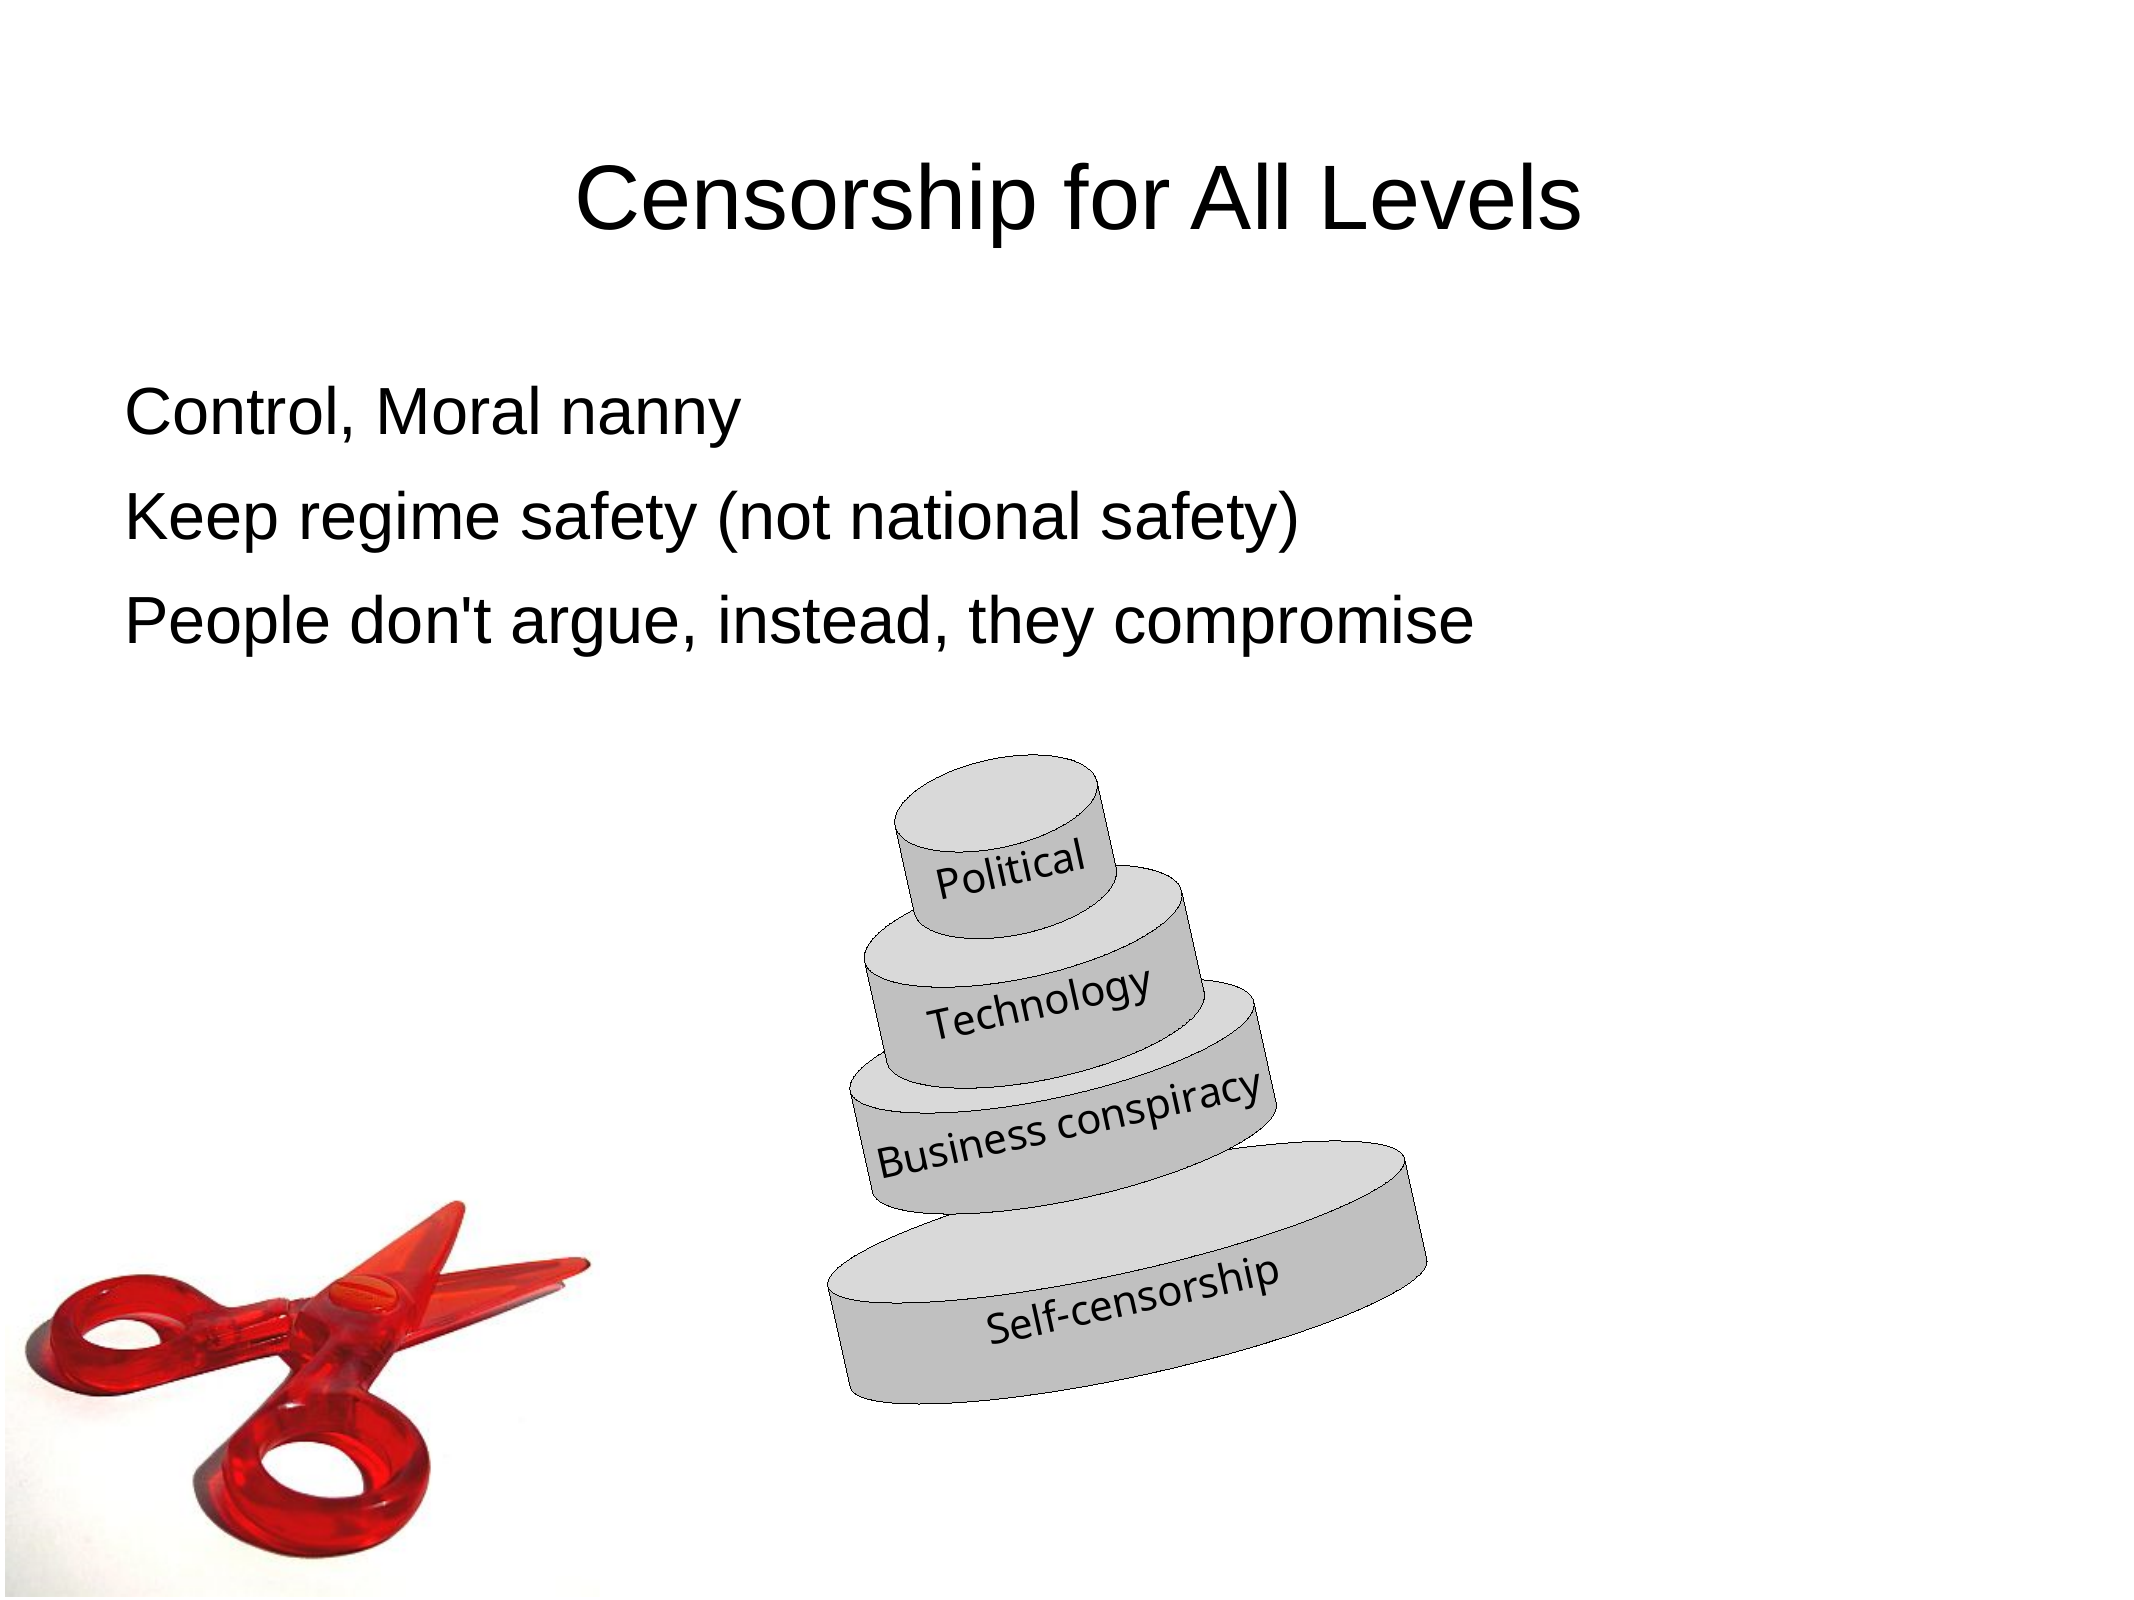

# Censorship for All Levels
Control, Moral nanny
Keep regime safety (not national safety)
People don't argue, instead, they compromise
Political
Technology
Business conspiracy
Self-censorship